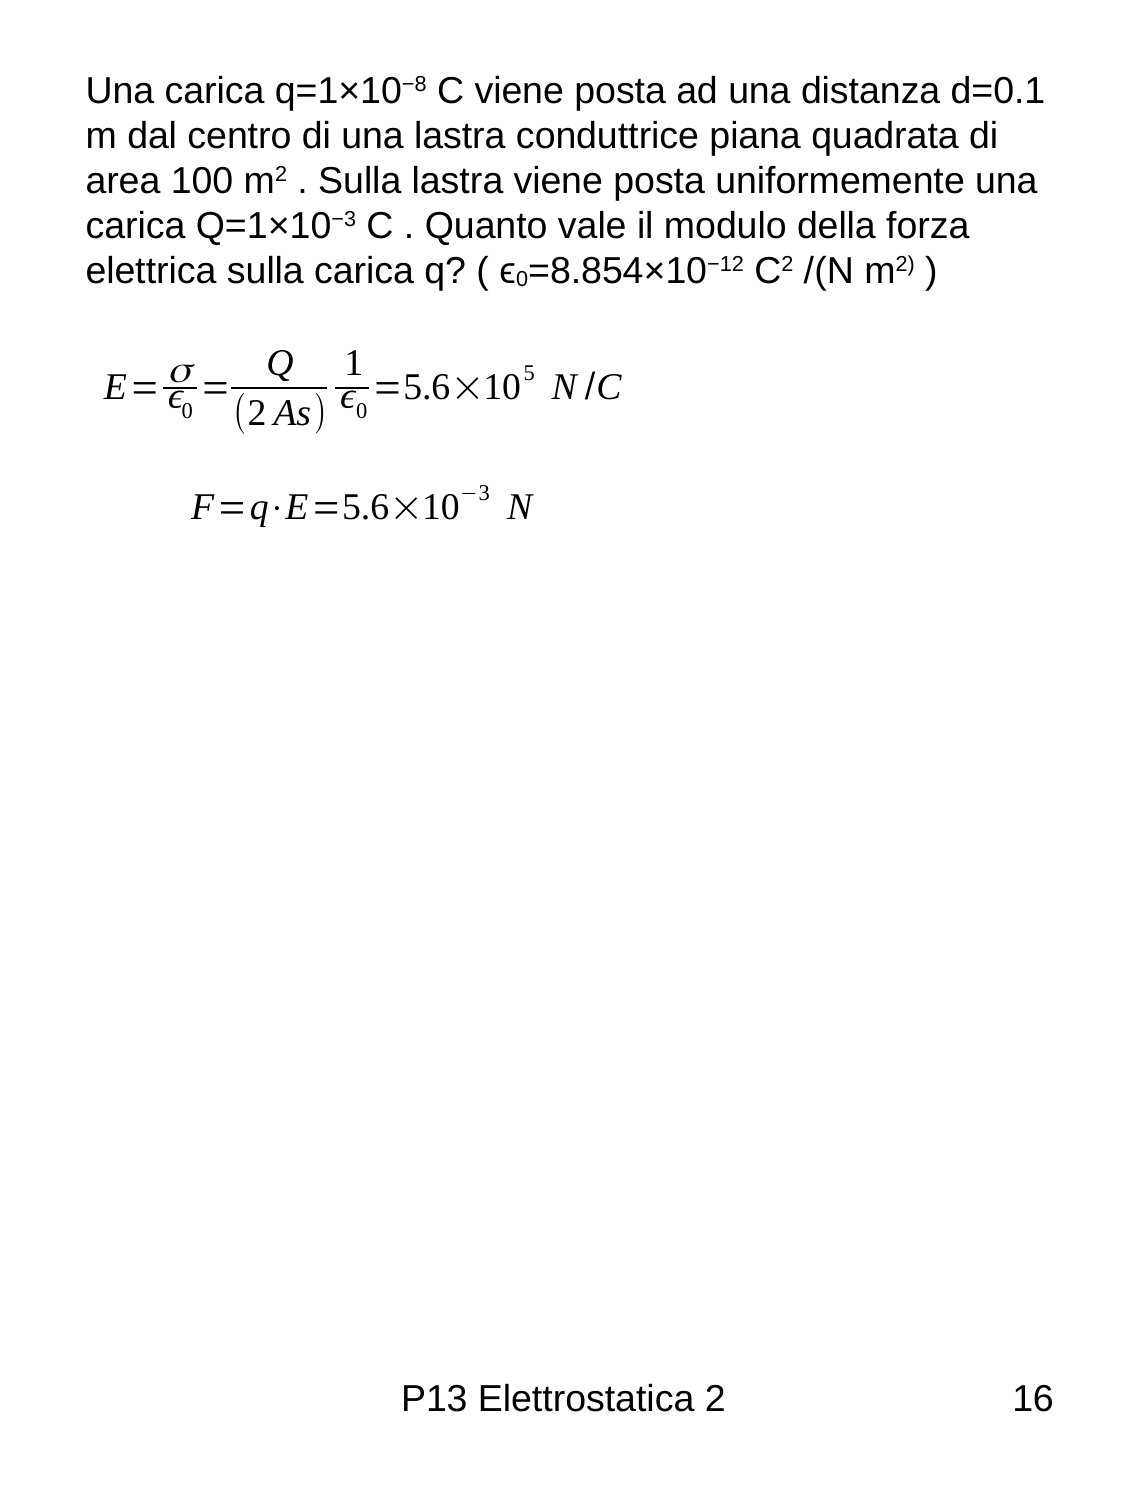

Una carica q=1×10−8 C viene posta ad una distanza d=0.1 m dal centro di una lastra conduttrice piana quadrata di area 100 m2 . Sulla lastra viene posta uniformemente una carica Q=1×10−3 C . Quanto vale il modulo della forza elettrica sulla carica q? ( ϵ0=8.854×10−12 C2 /(N m2) )
P13 Elettrostatica 2
16